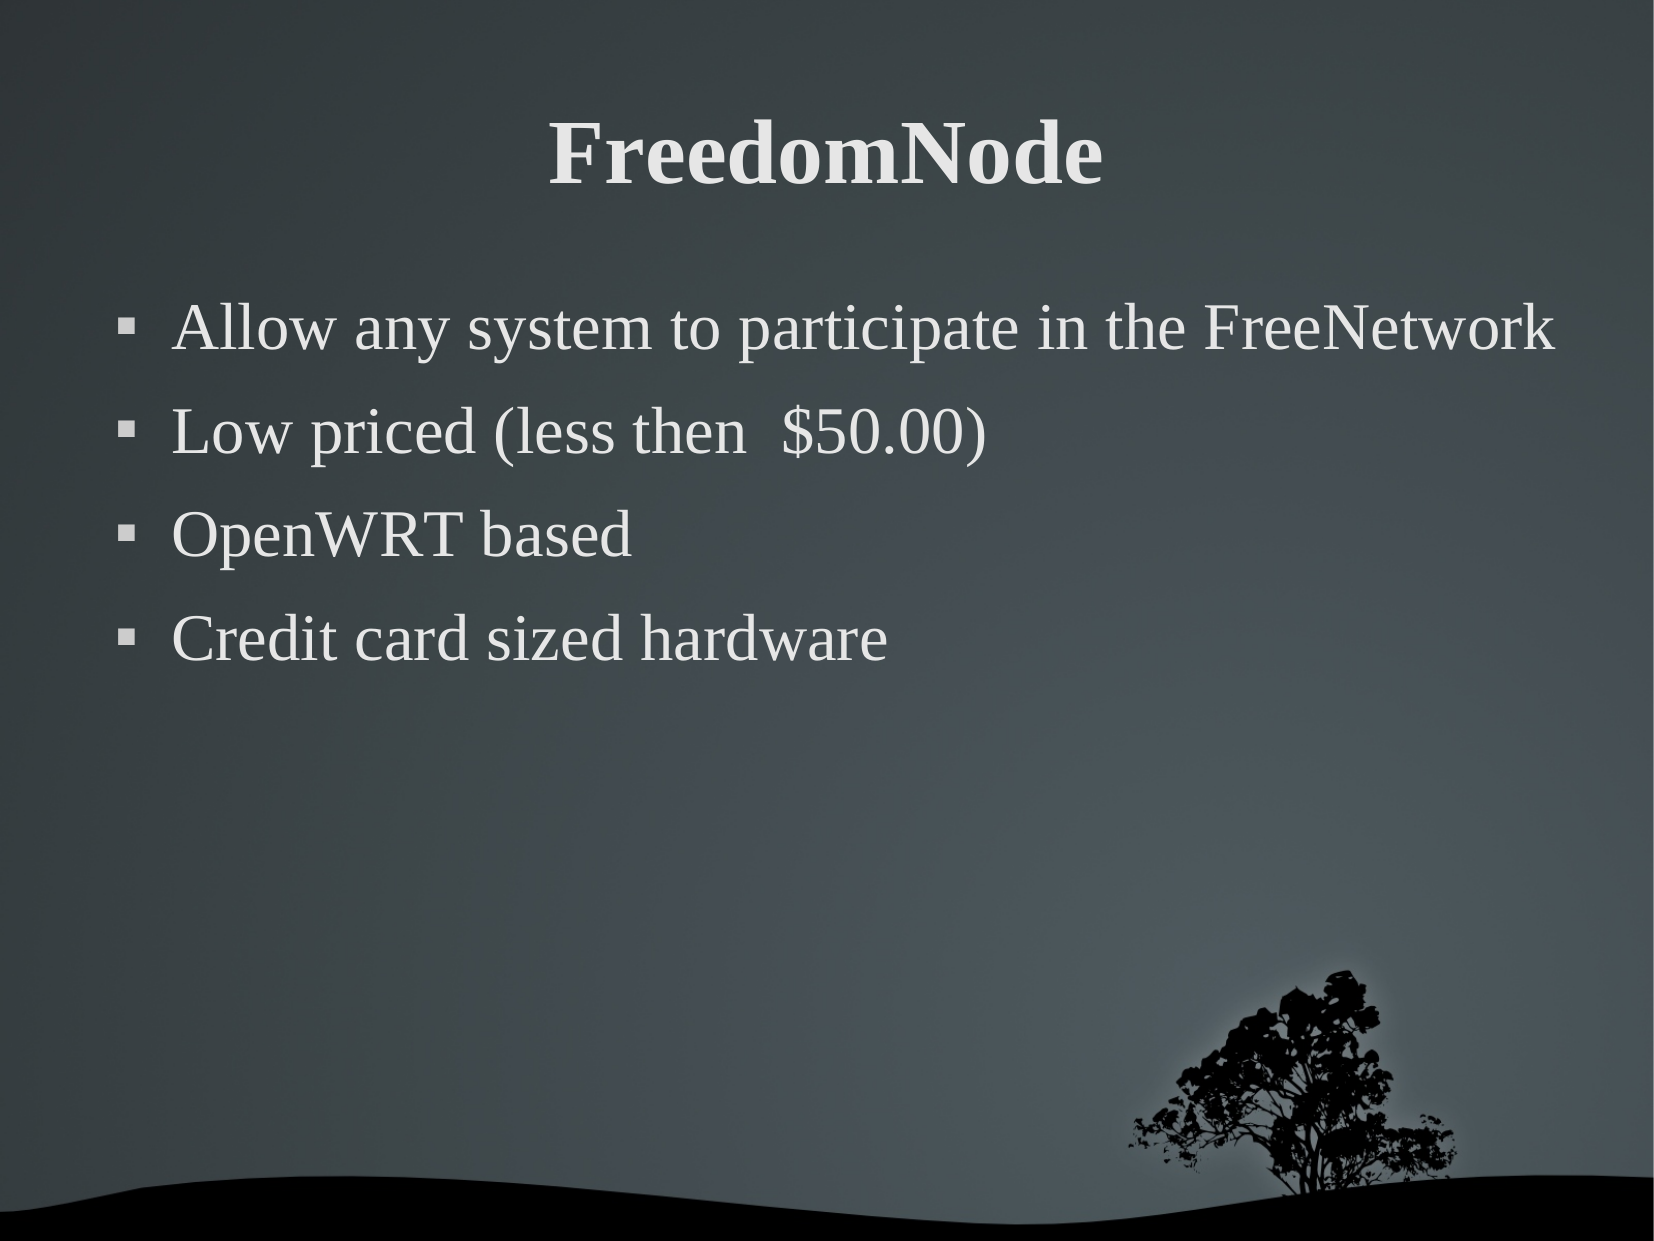

# FreedomNode
Allow any system to participate in the FreeNetwork
Low priced (less then $50.00)
OpenWRT based
Credit card sized hardware